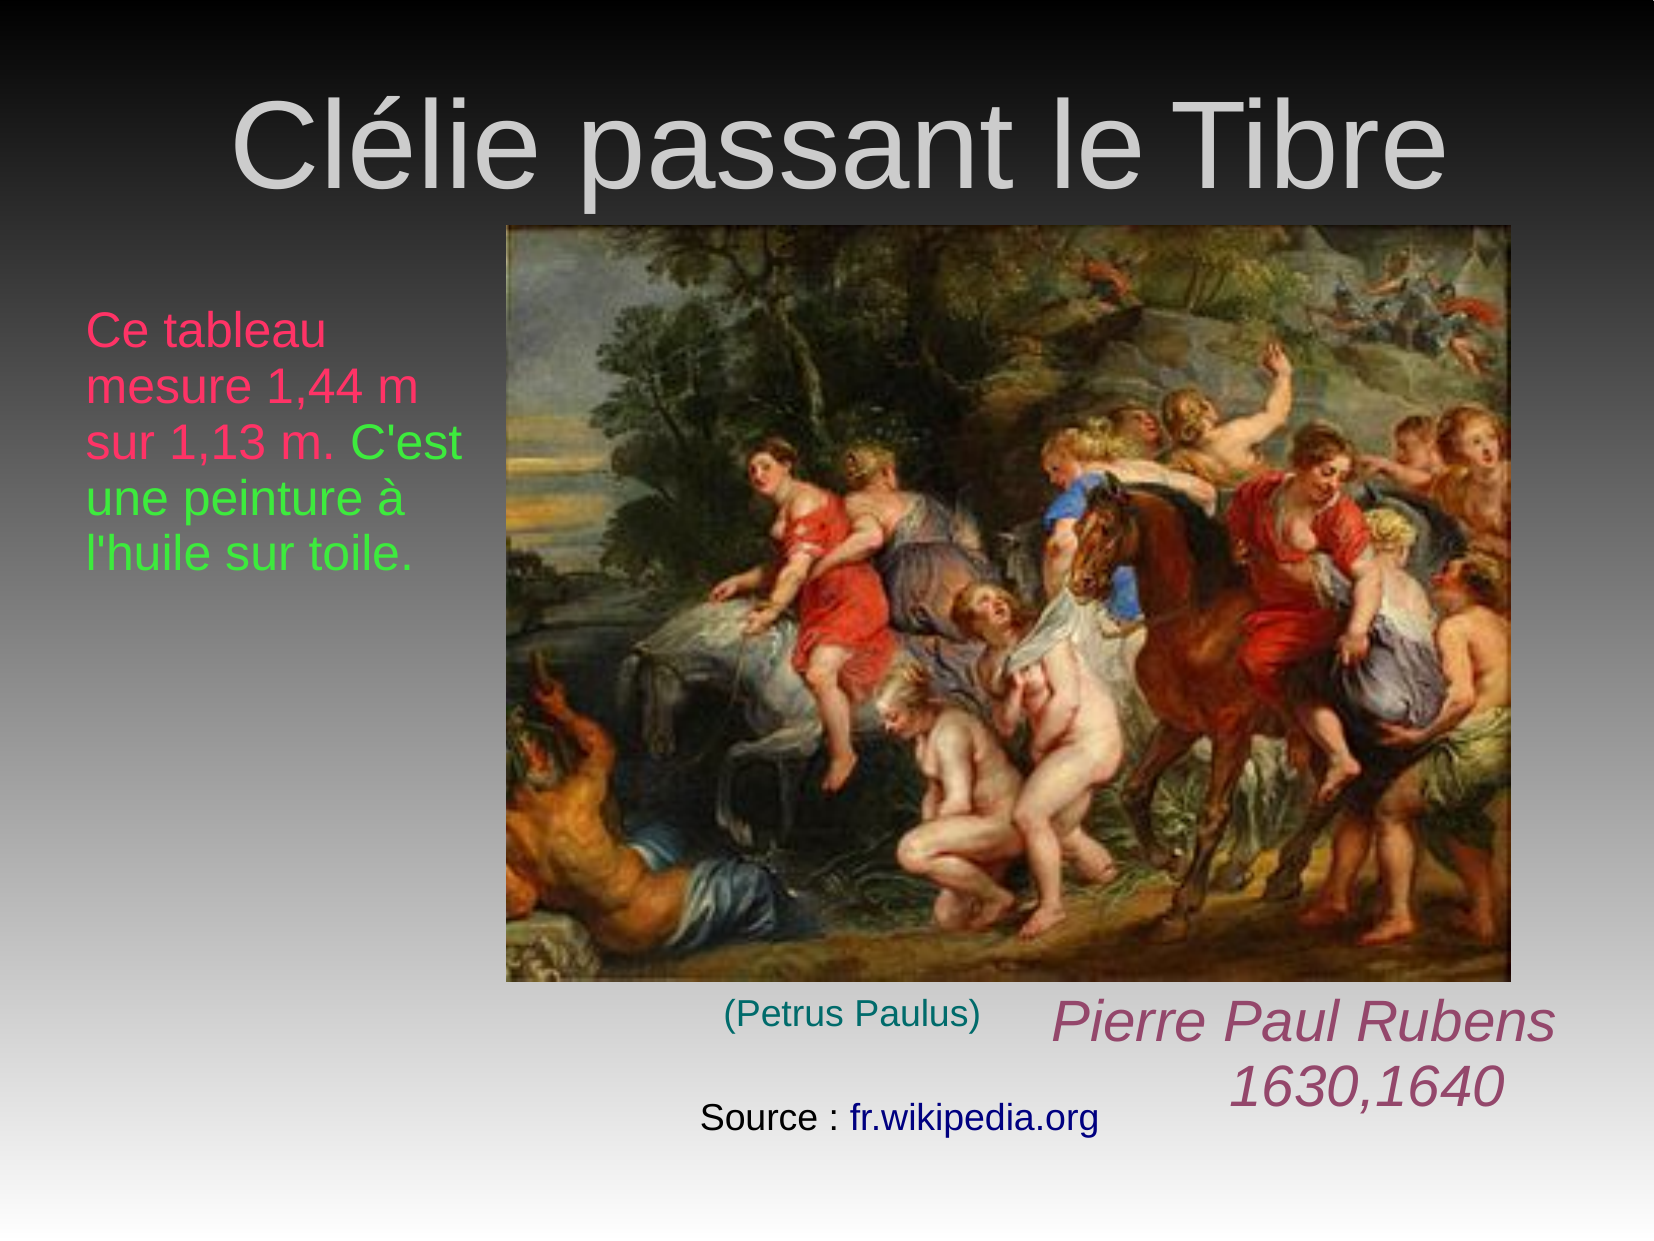

Clélie passant le Tibre
Ce tableau mesure 1,44 m sur 1,13 m. C'est une peinture à l'huile sur toile.
 Pierre Paul Rubens 1630,1640
(Petrus Paulus)
Source : fr.wikipedia.org